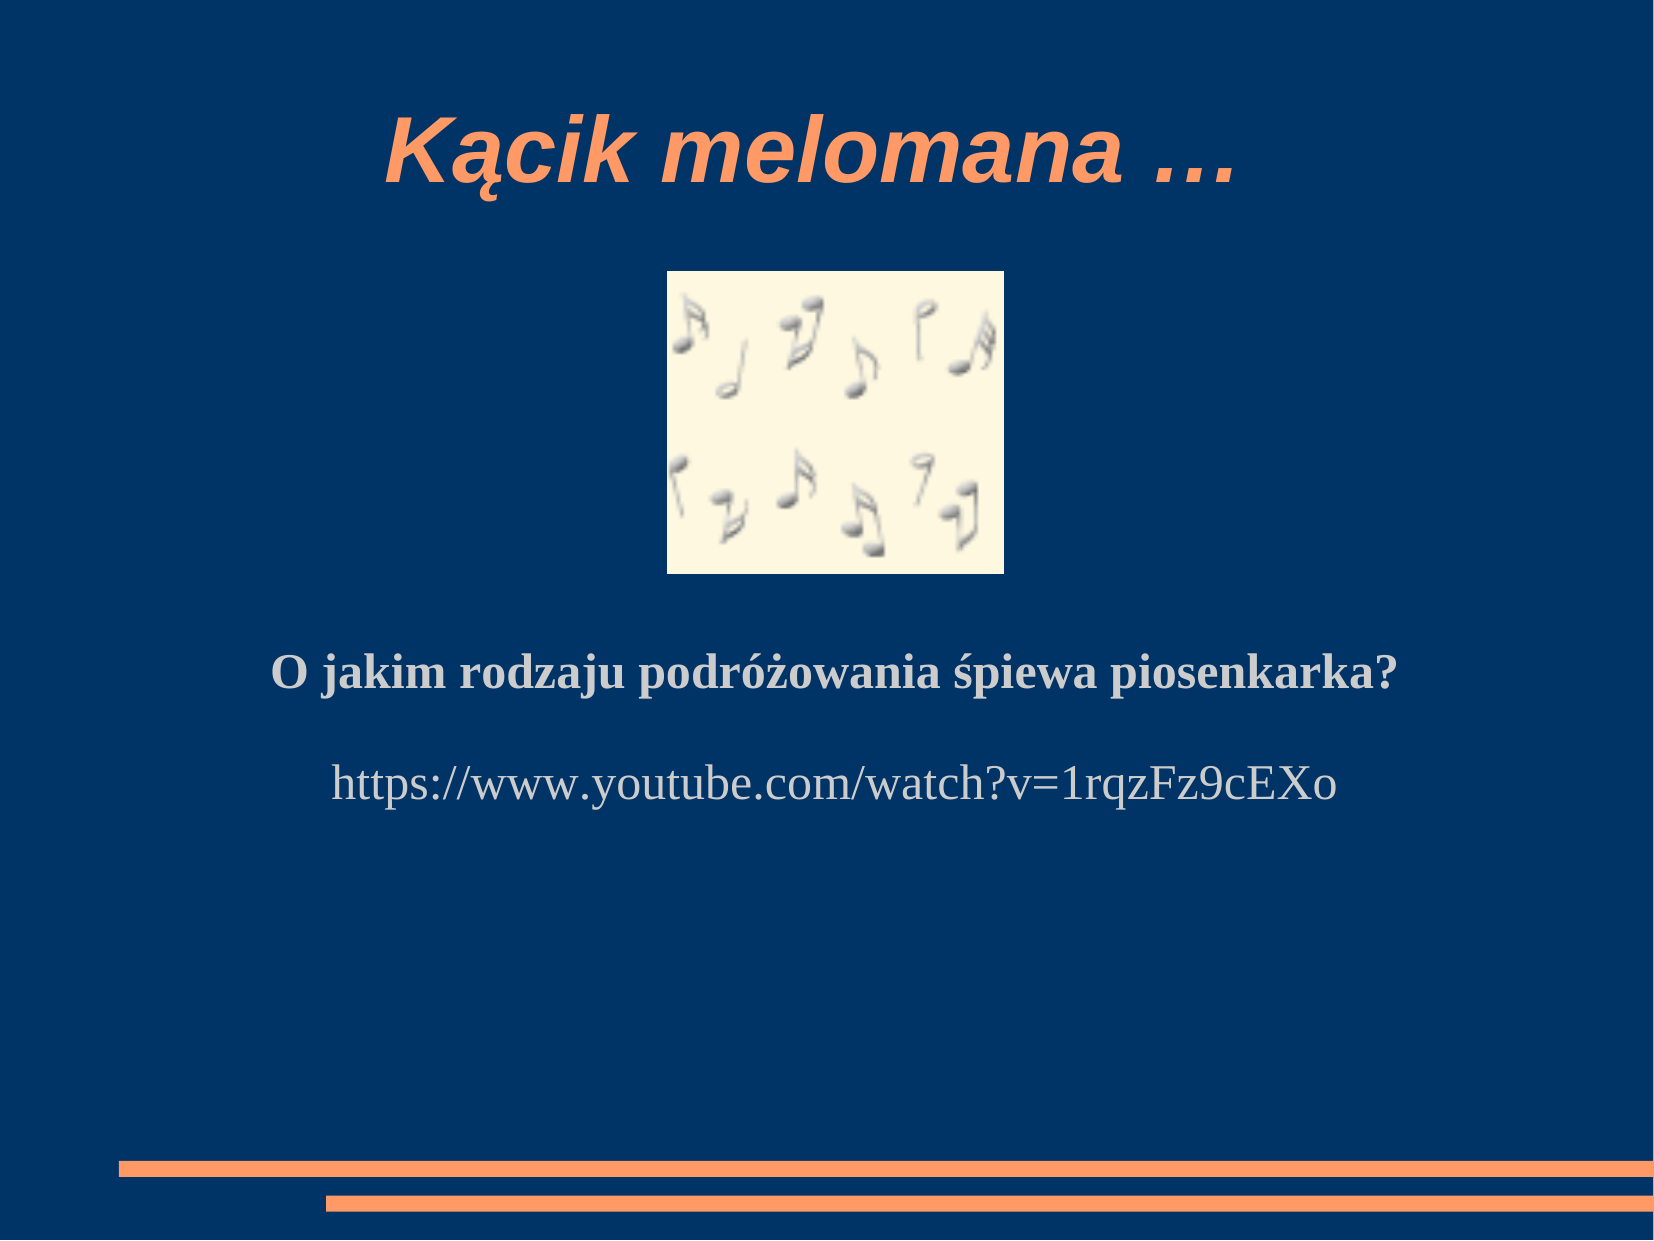

# Kącik melomana …
O jakim rodzaju podróżowania śpiewa piosenkarka?
https://www.youtube.com/watch?v=1rqzFz9cEXo